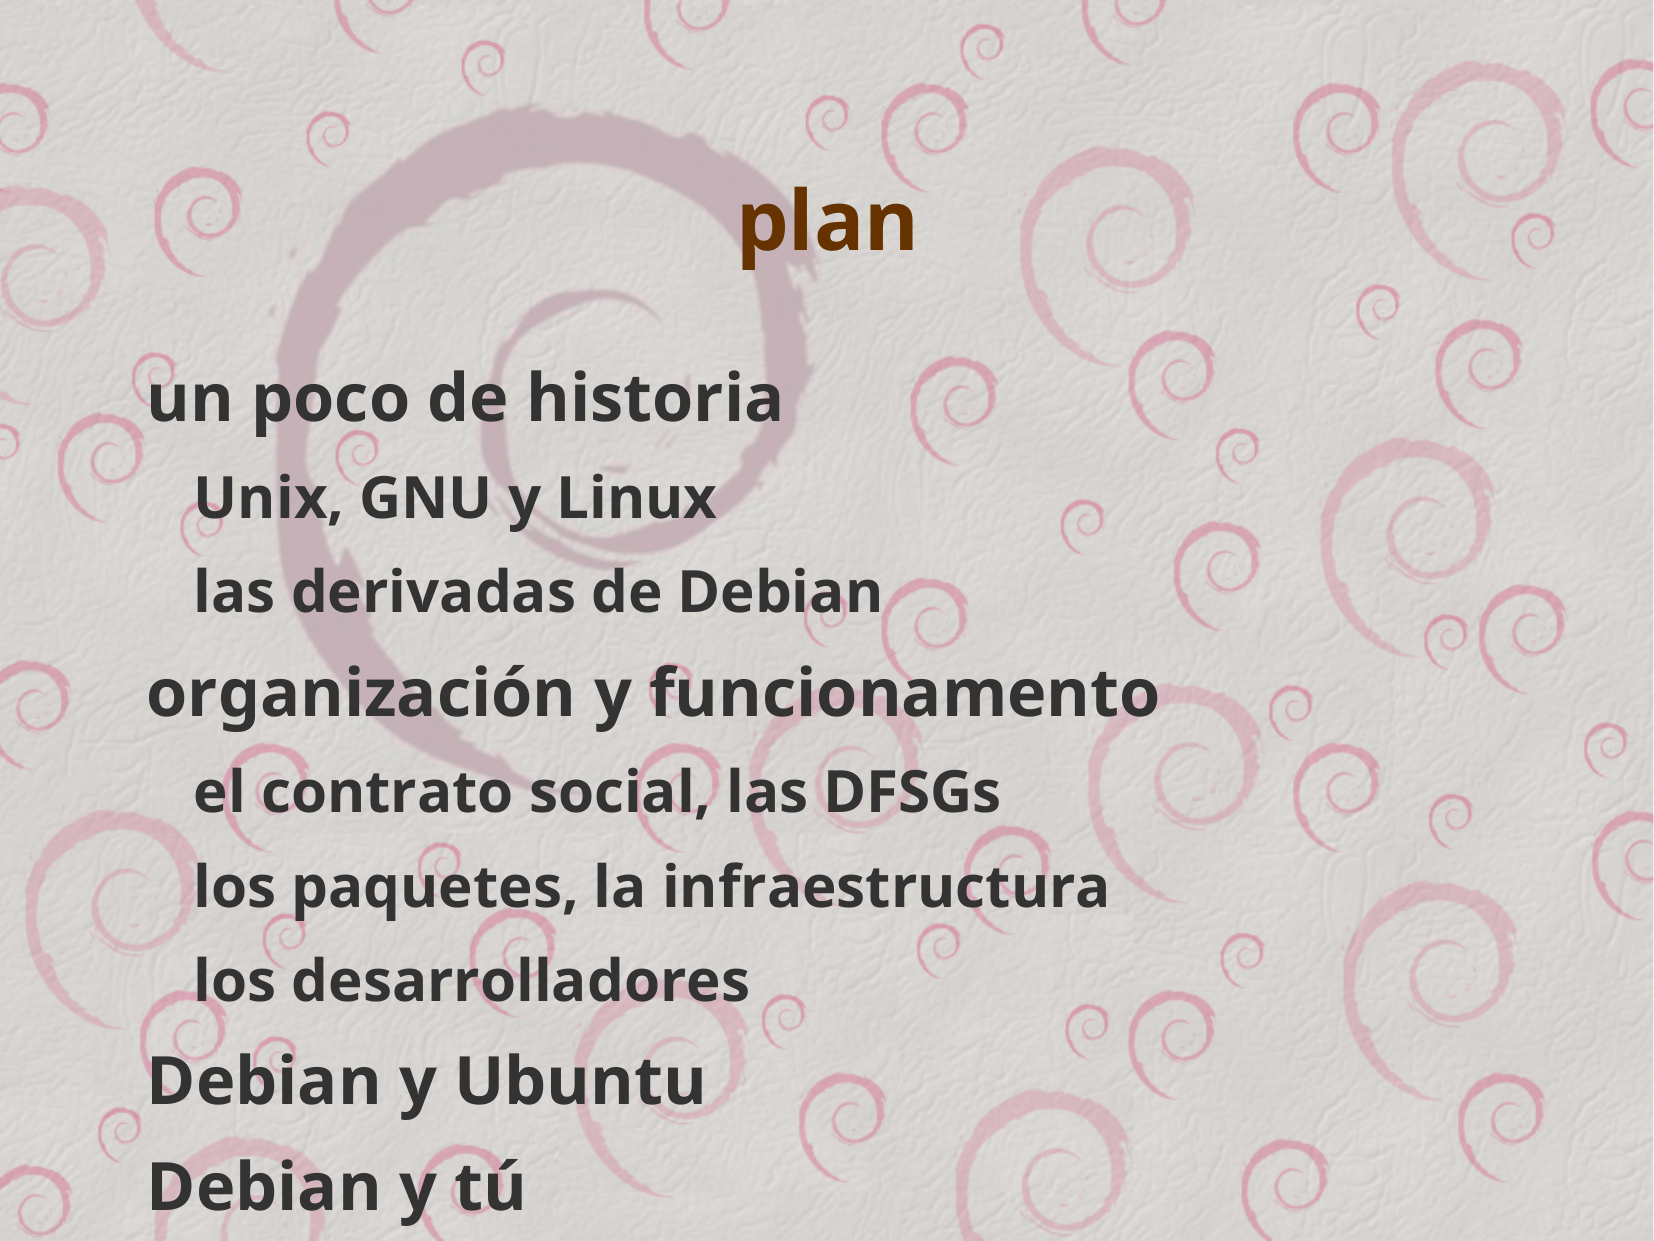

# plan
un poco de historia
Unix, GNU y Linux
las derivadas de Debian
organización y funcionamento
el contrato social, las DFSGs
los paquetes, la infraestructura
los desarrolladores
Debian y Ubuntu
Debian y tú